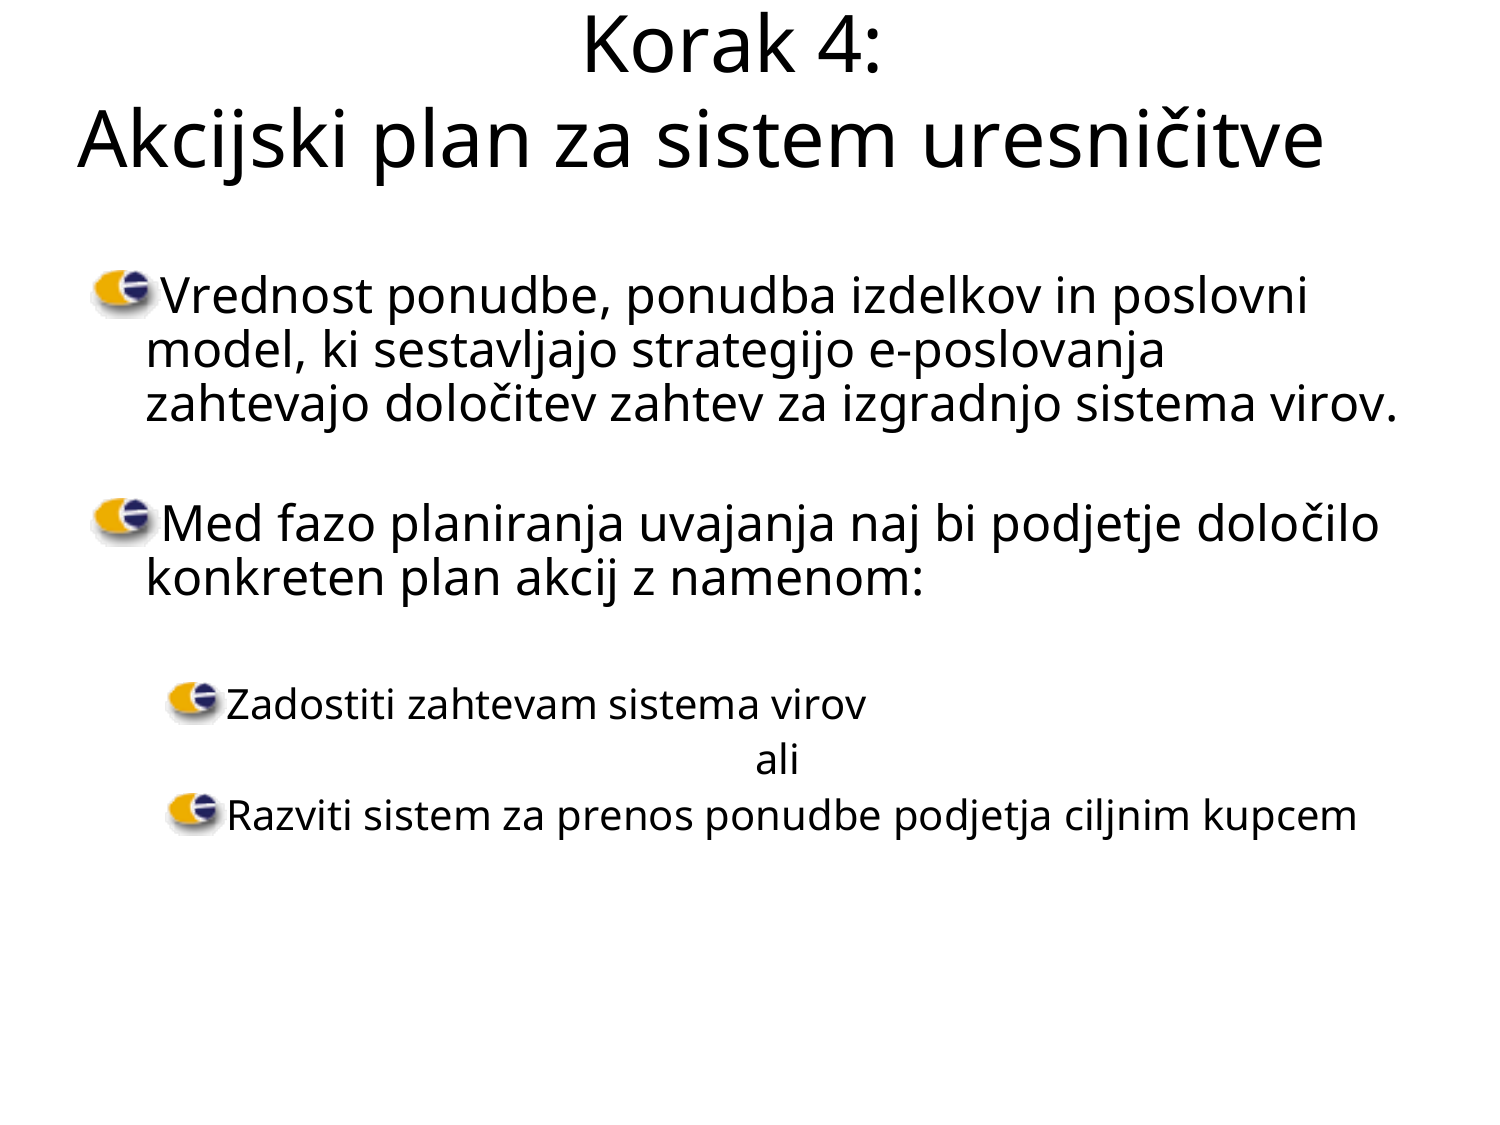

# Korak 4: Akcijski plan za sistem uresničitve
Vrednost ponudbe, ponudba izdelkov in poslovni model, ki sestavljajo strategijo e-poslovanja zahtevajo določitev zahtev za izgradnjo sistema virov.
Med fazo planiranja uvajanja naj bi podjetje določilo konkreten plan akcij z namenom:
Zadostiti zahtevam sistema virov
ali
Razviti sistem za prenos ponudbe podjetja ciljnim kupcem